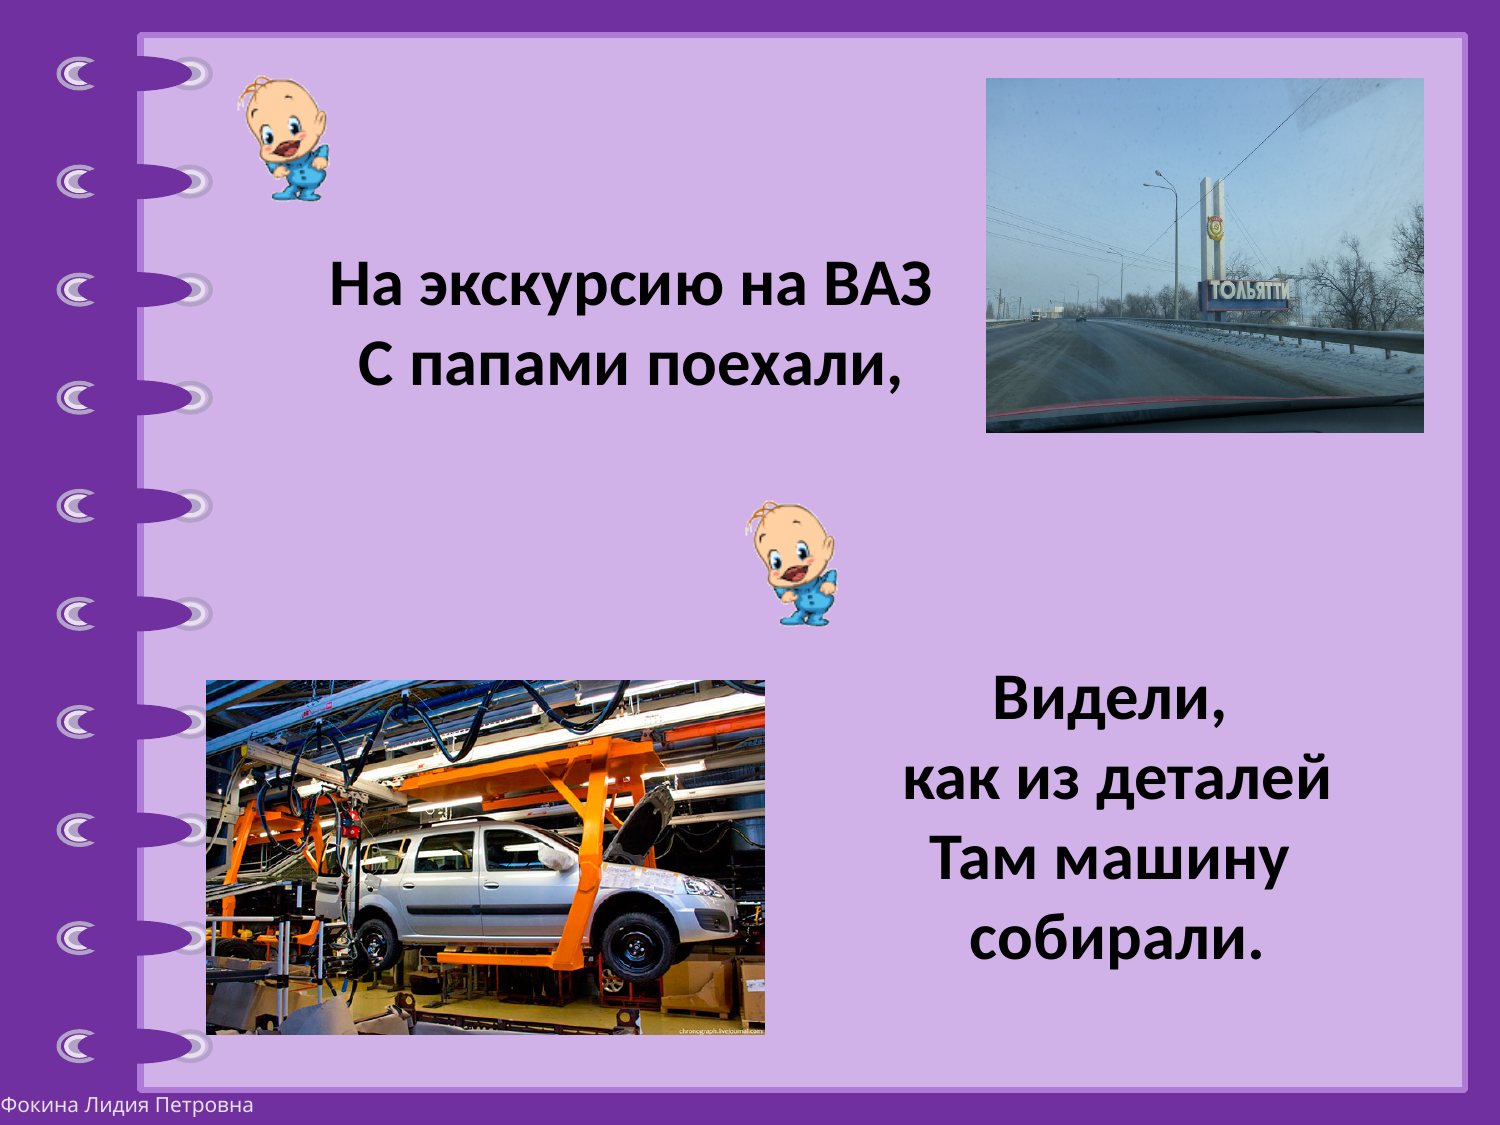

На экскурсию на ВАЗ
С папами поехали,
Видели,
 как из деталей
Там машину
 собирали.